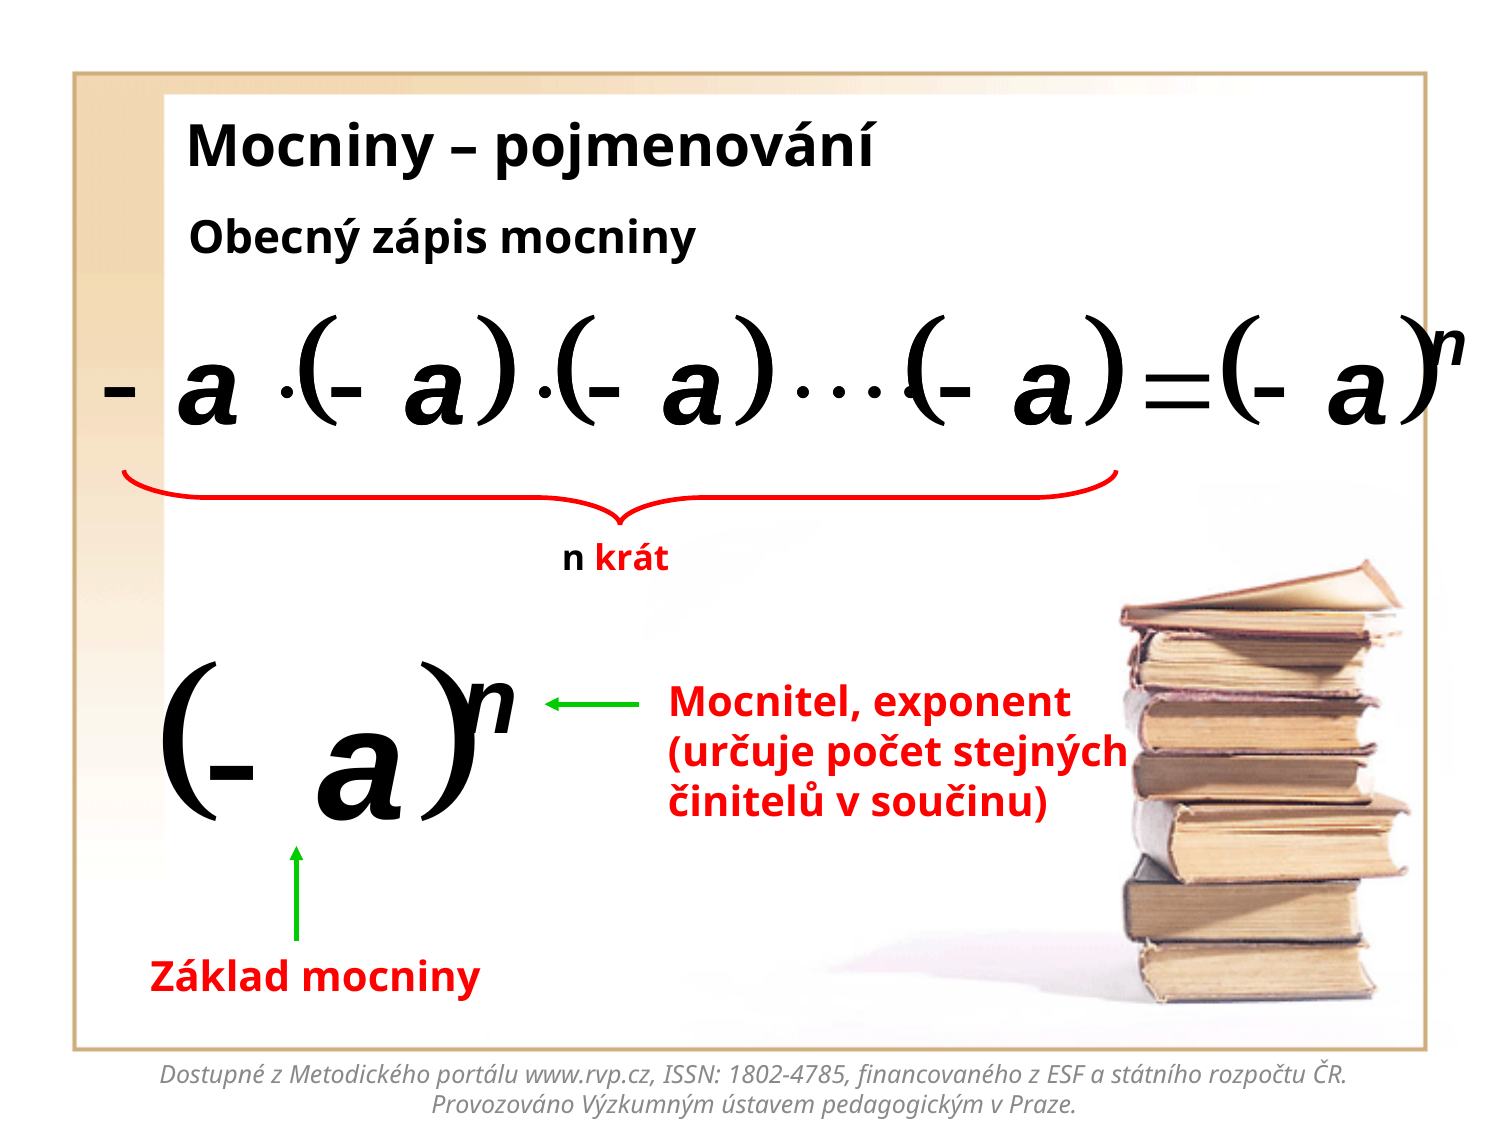

Mocniny – pojmenování
Obecný zápis mocniny
n krát
Mocnitel, exponent (určuje počet stejných činitelů v součinu)
Základ mocniny